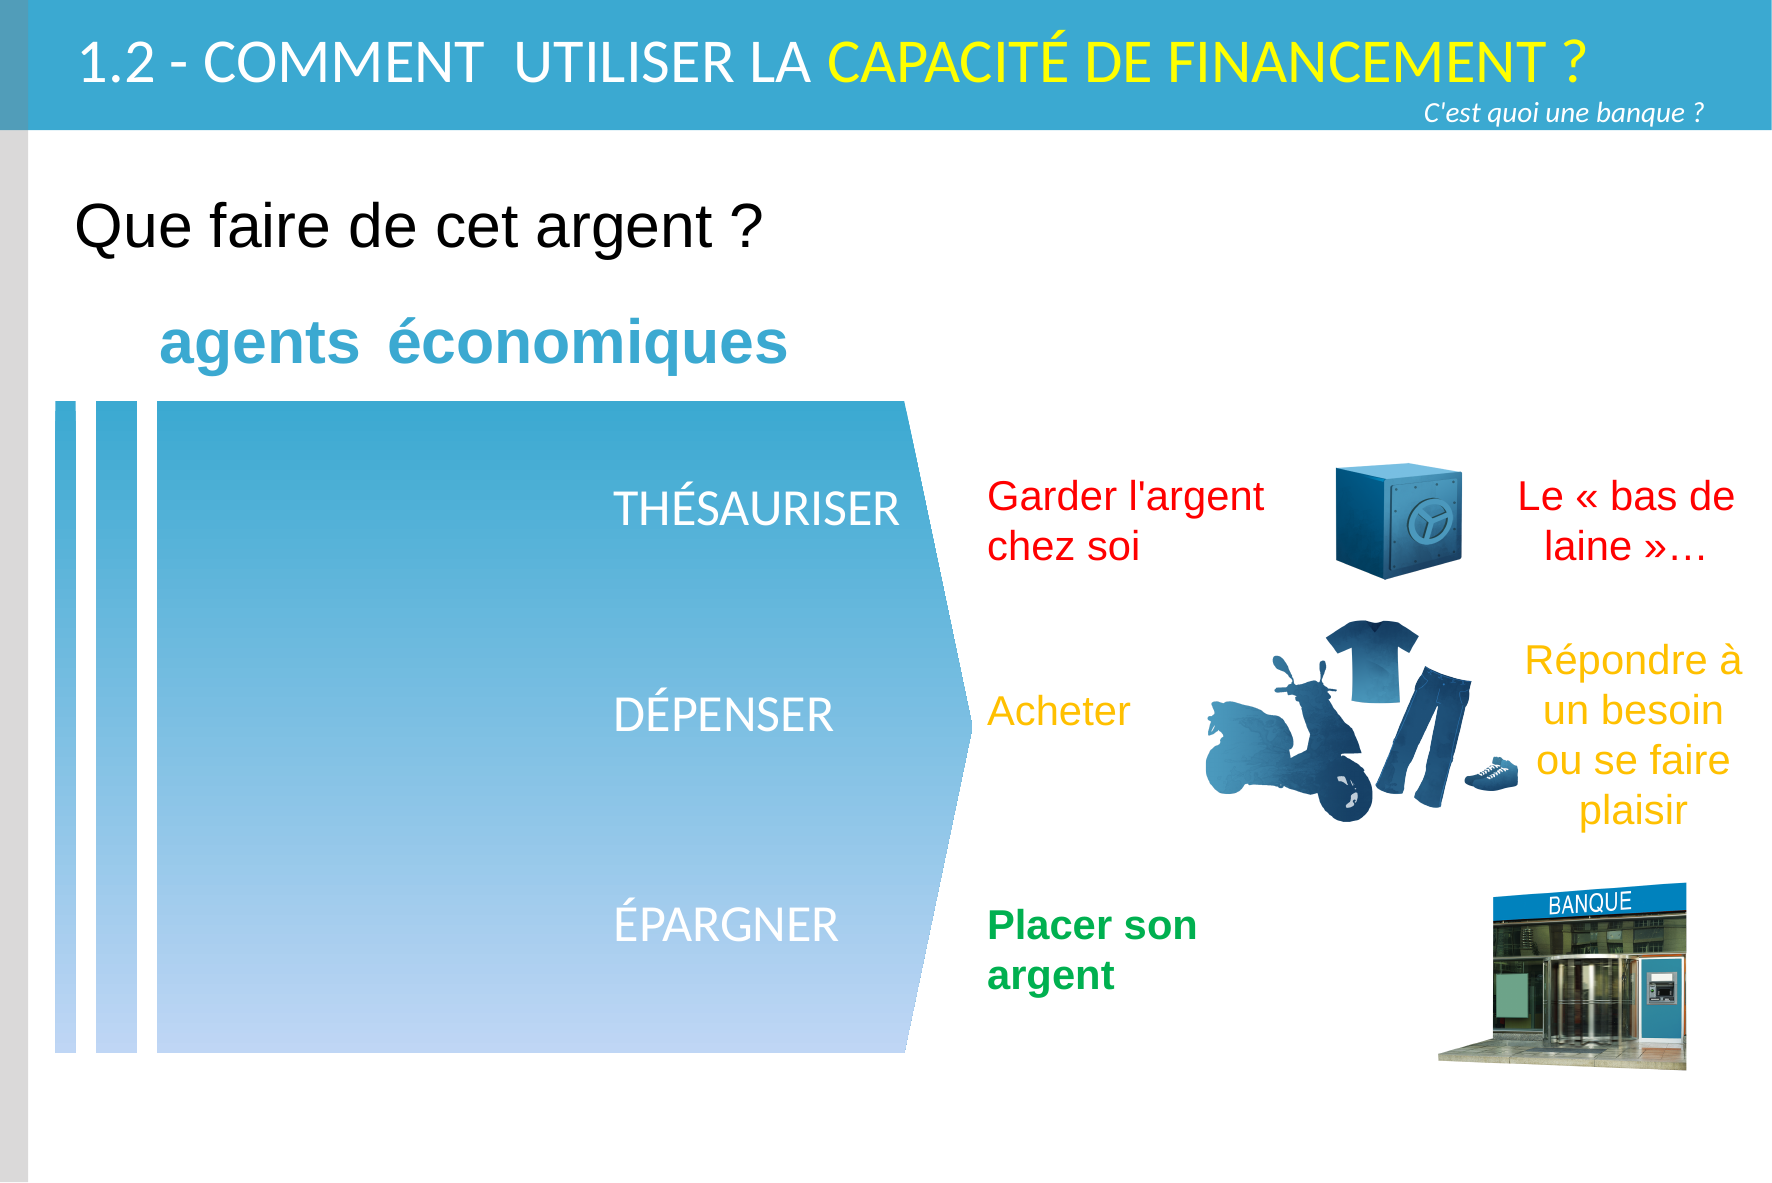

1.2 - COMMENT UTILISER LA CAPACITÉ DE FINANCEMENT ?
Que faire de cet argent ?
agents
économiques
Garder l'argent chez soi
Le « bas de laine »…
# THÉSAURISER
Répondre à un besoin ou se faire plaisir
Acheter
DÉPENSER
ÉPARGNER
Placer son argent